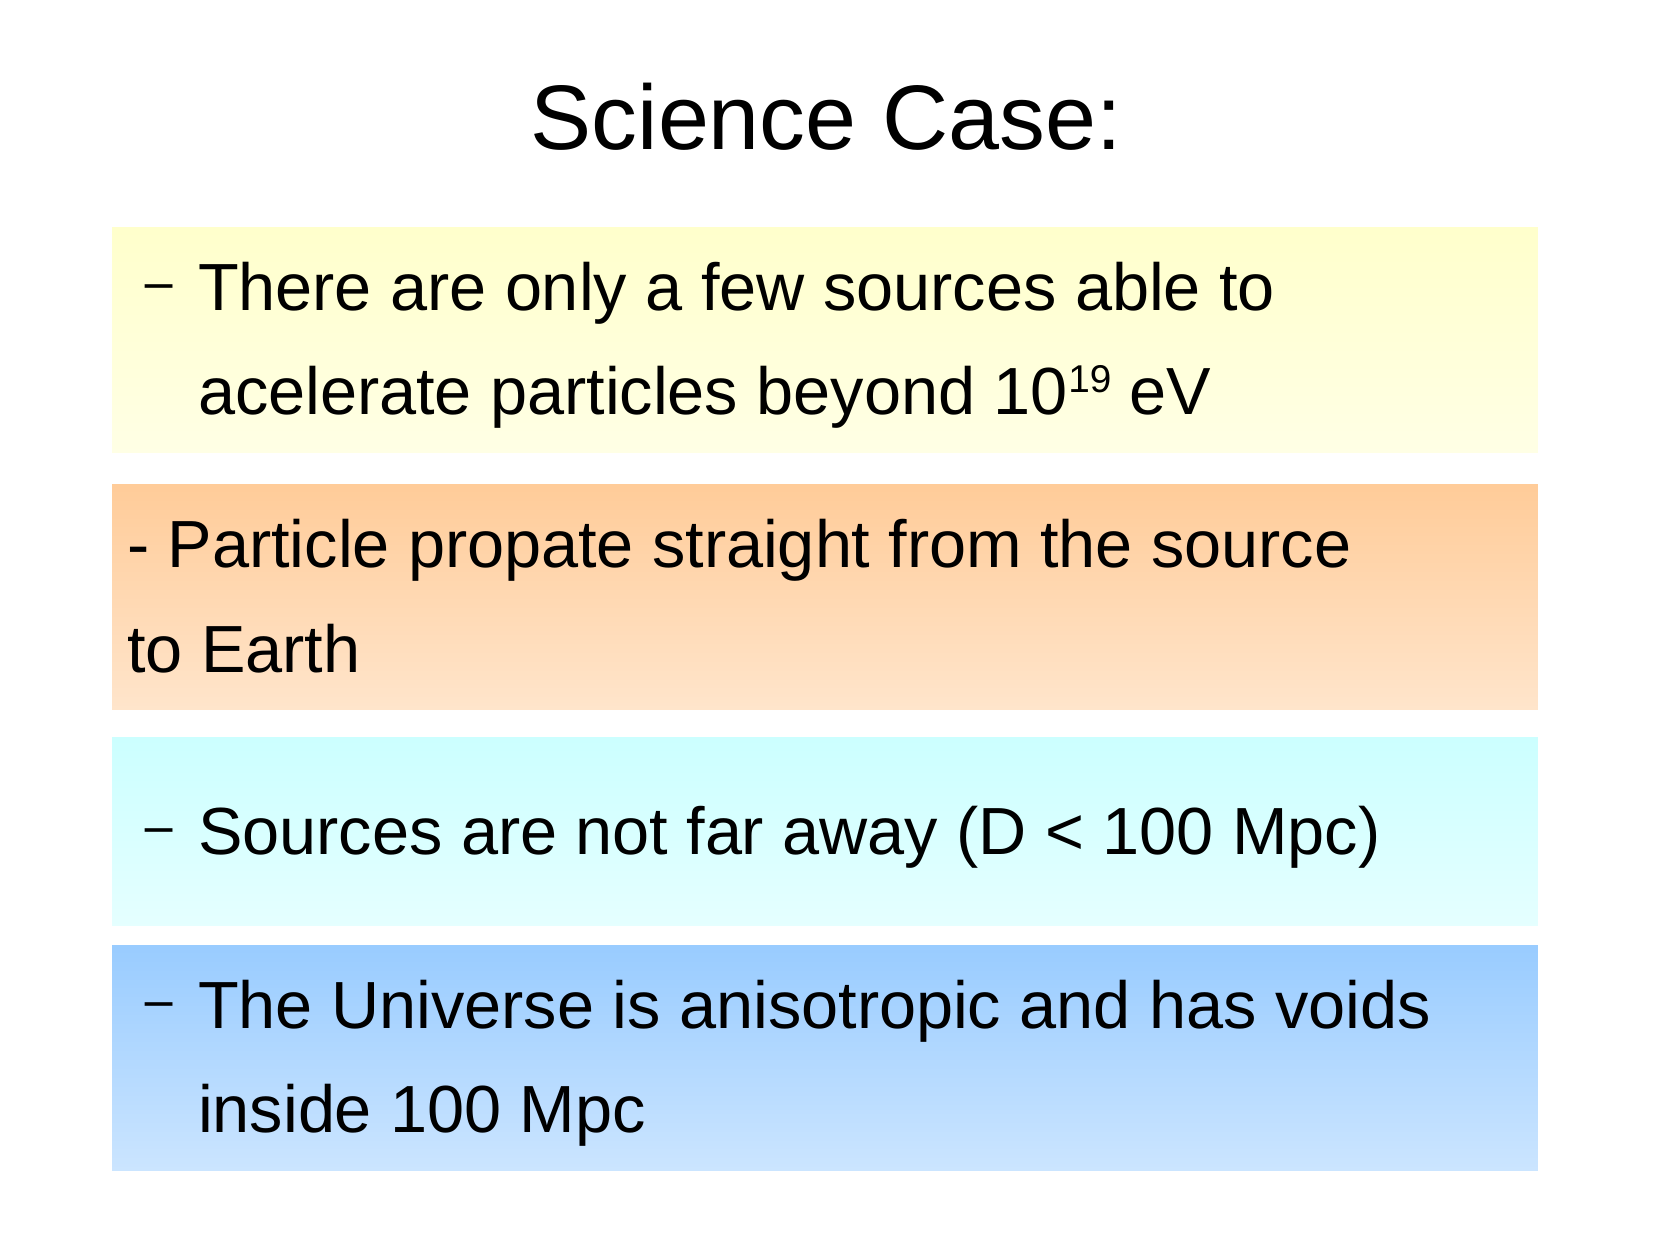

# Science Case:
There are only a few sources able to
acelerate particles beyond 1019 eV
- Particle propate straight from the source
to Earth
Sources are not far away (D < 100 Mpc)
The Universe is anisotropic and has voids
inside 100 Mpc